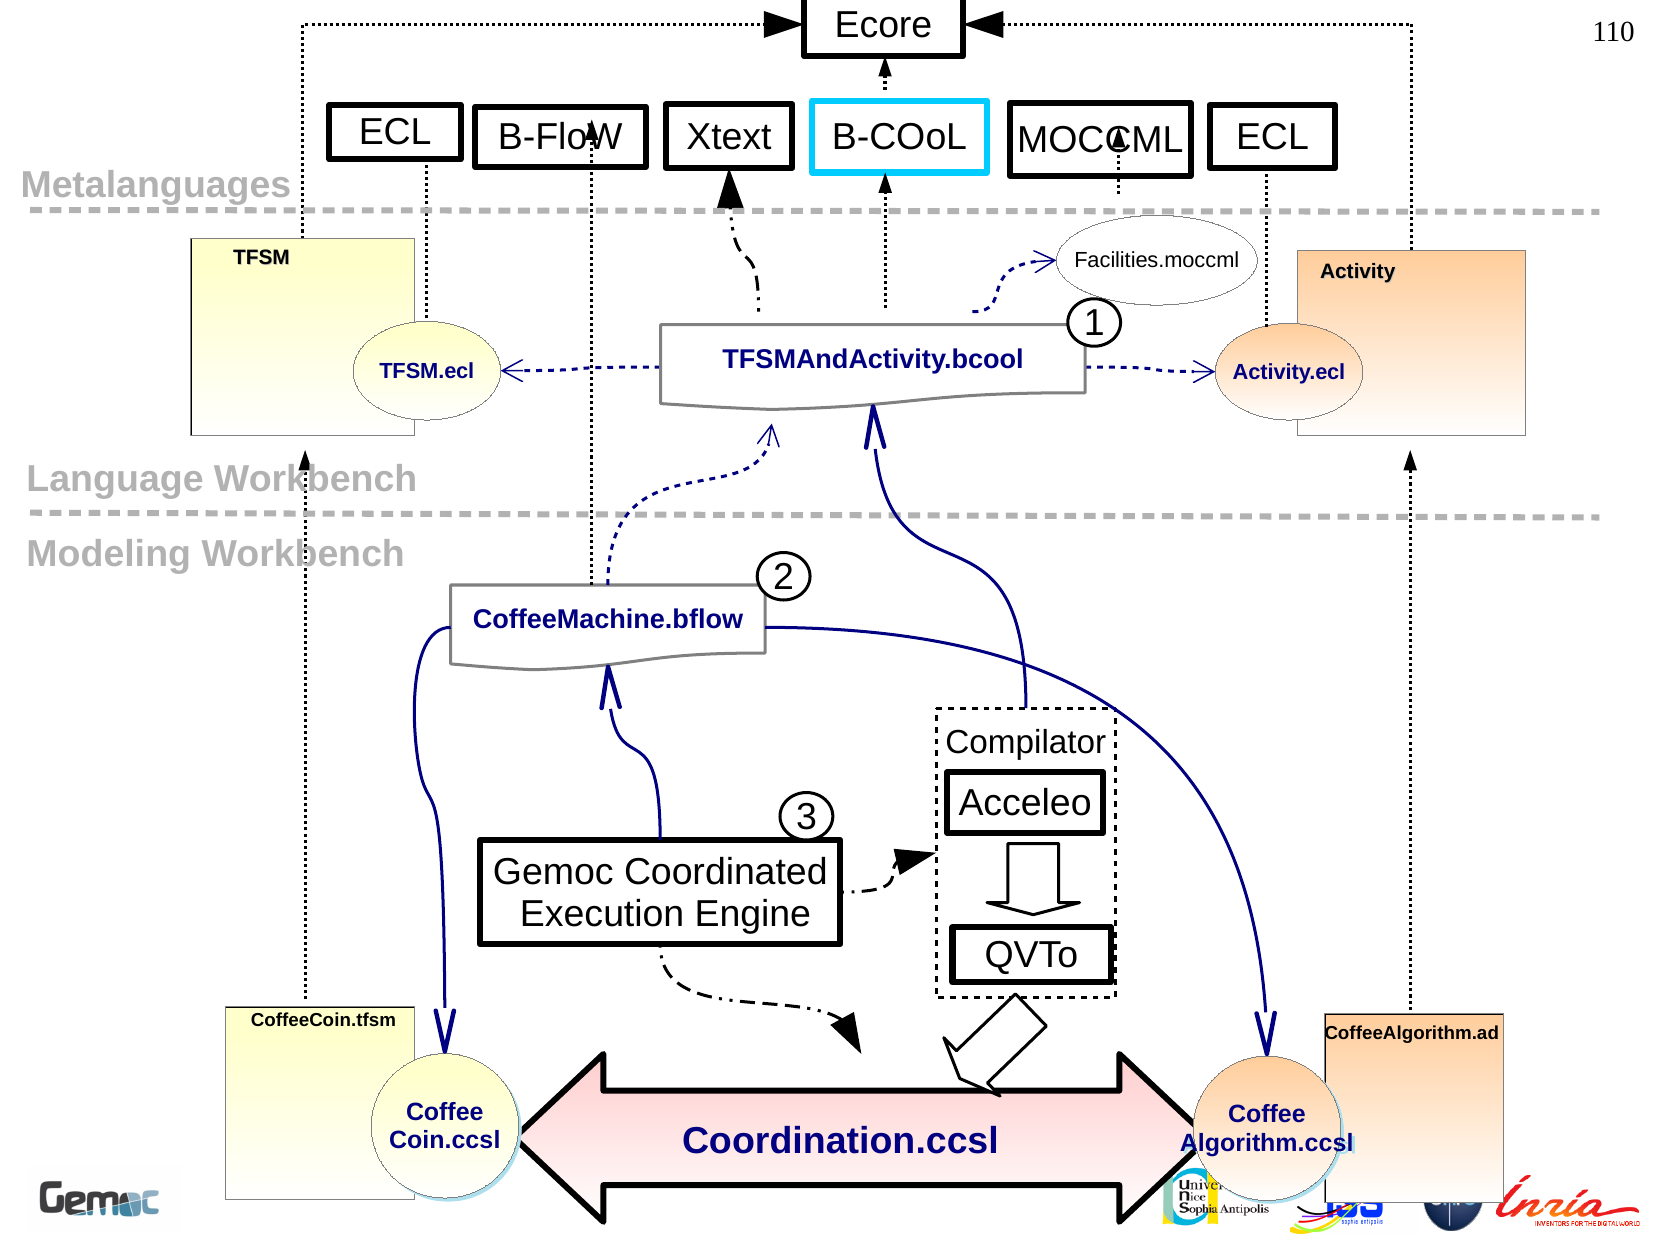

Ecore
110
B-COoL
MOCCML
Xtext
ECL
ECL
B-FloW
Metalanguages
Facilities.moccml
TFSM
Activity
1
TFSM.ecl
Activity.ecl
TFSMAndActivity.bcool
Language Workbench
Modeling Workbench
2
CoffeeMachine.bflow
Compilator
Acceleo
3
Gemoc Coordinated
 Execution Engine
QVTo
CoffeeCoin.tfsm
CoffeeAlgorithm.ad
Coffee
Coin.ccsl
Coffee
Algorithm.ccsl
Coordination.ccsl